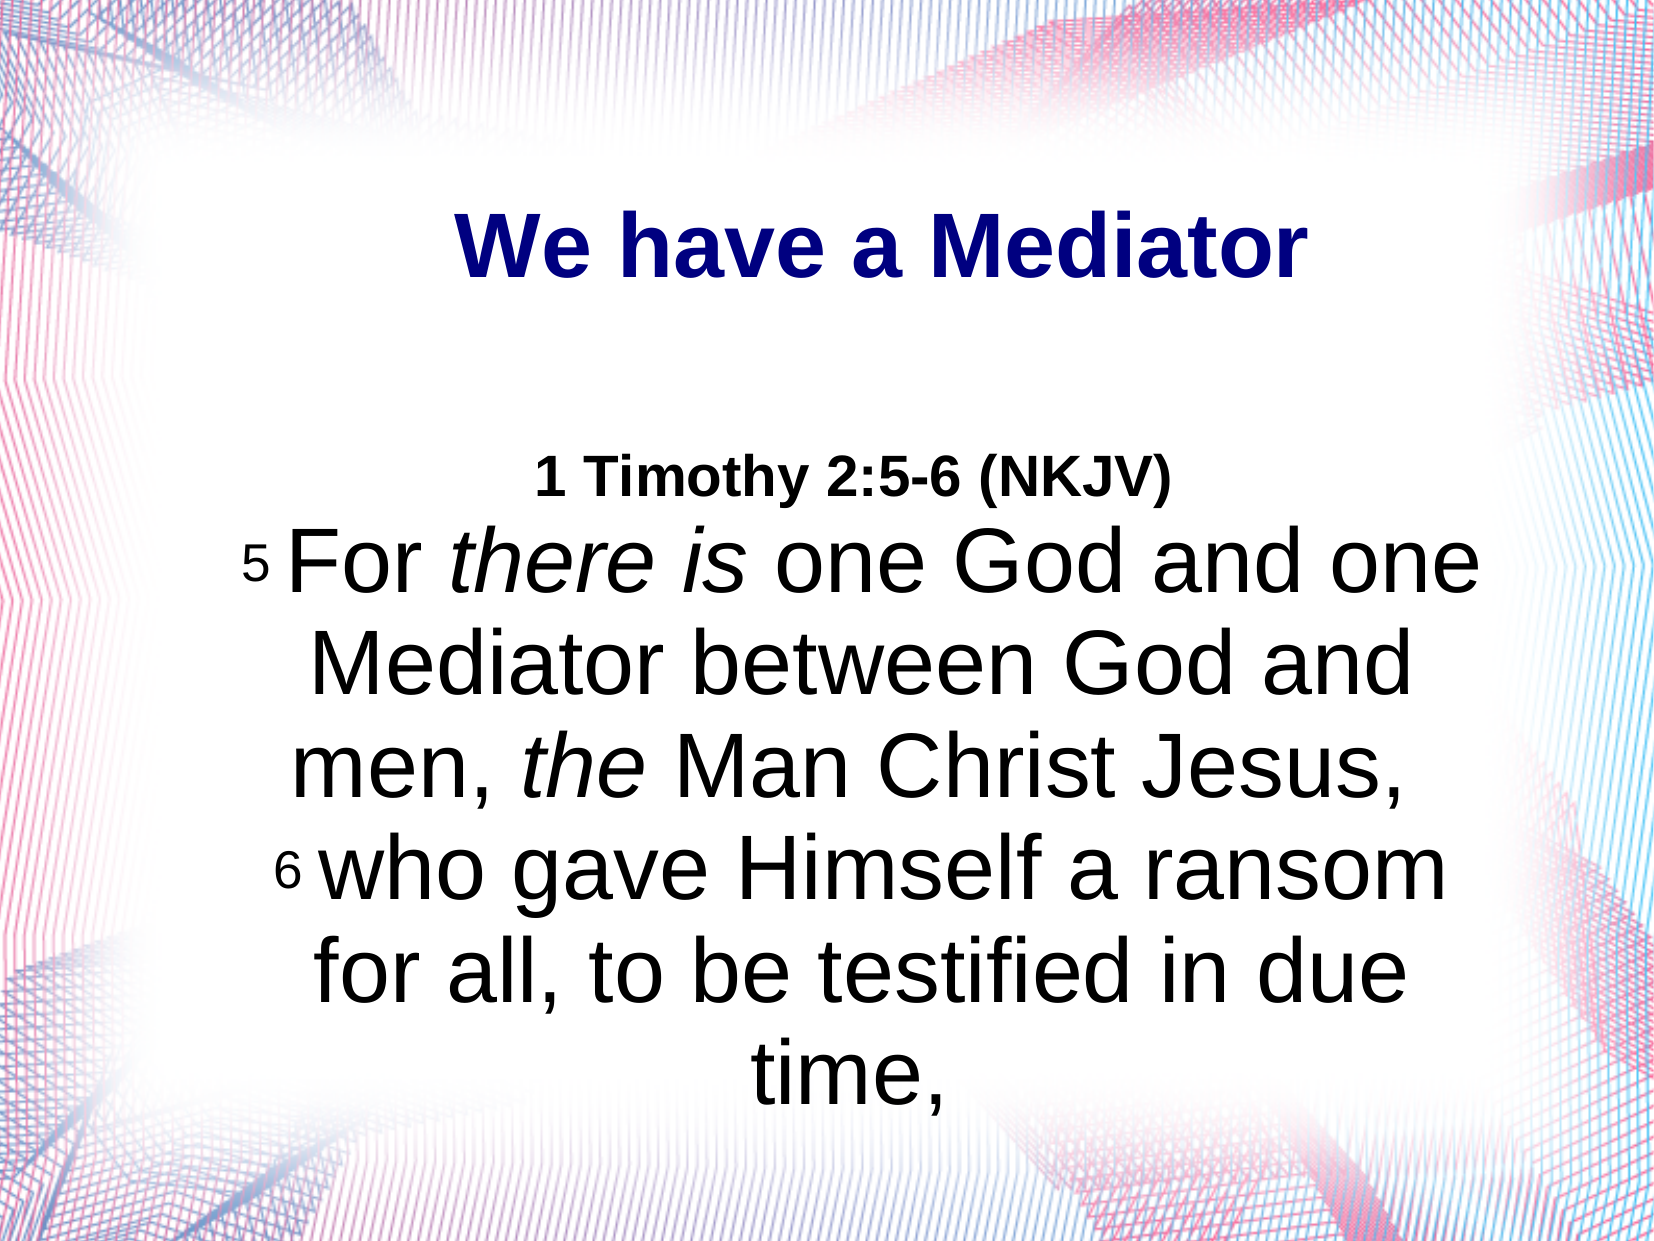

# We have a Mediator
1 Timothy 2:5-6 (NKJV)
5 For there is one God and one Mediator between God and men, the Man Christ Jesus,
6 who gave Himself a ransom for all, to be testified in due time,